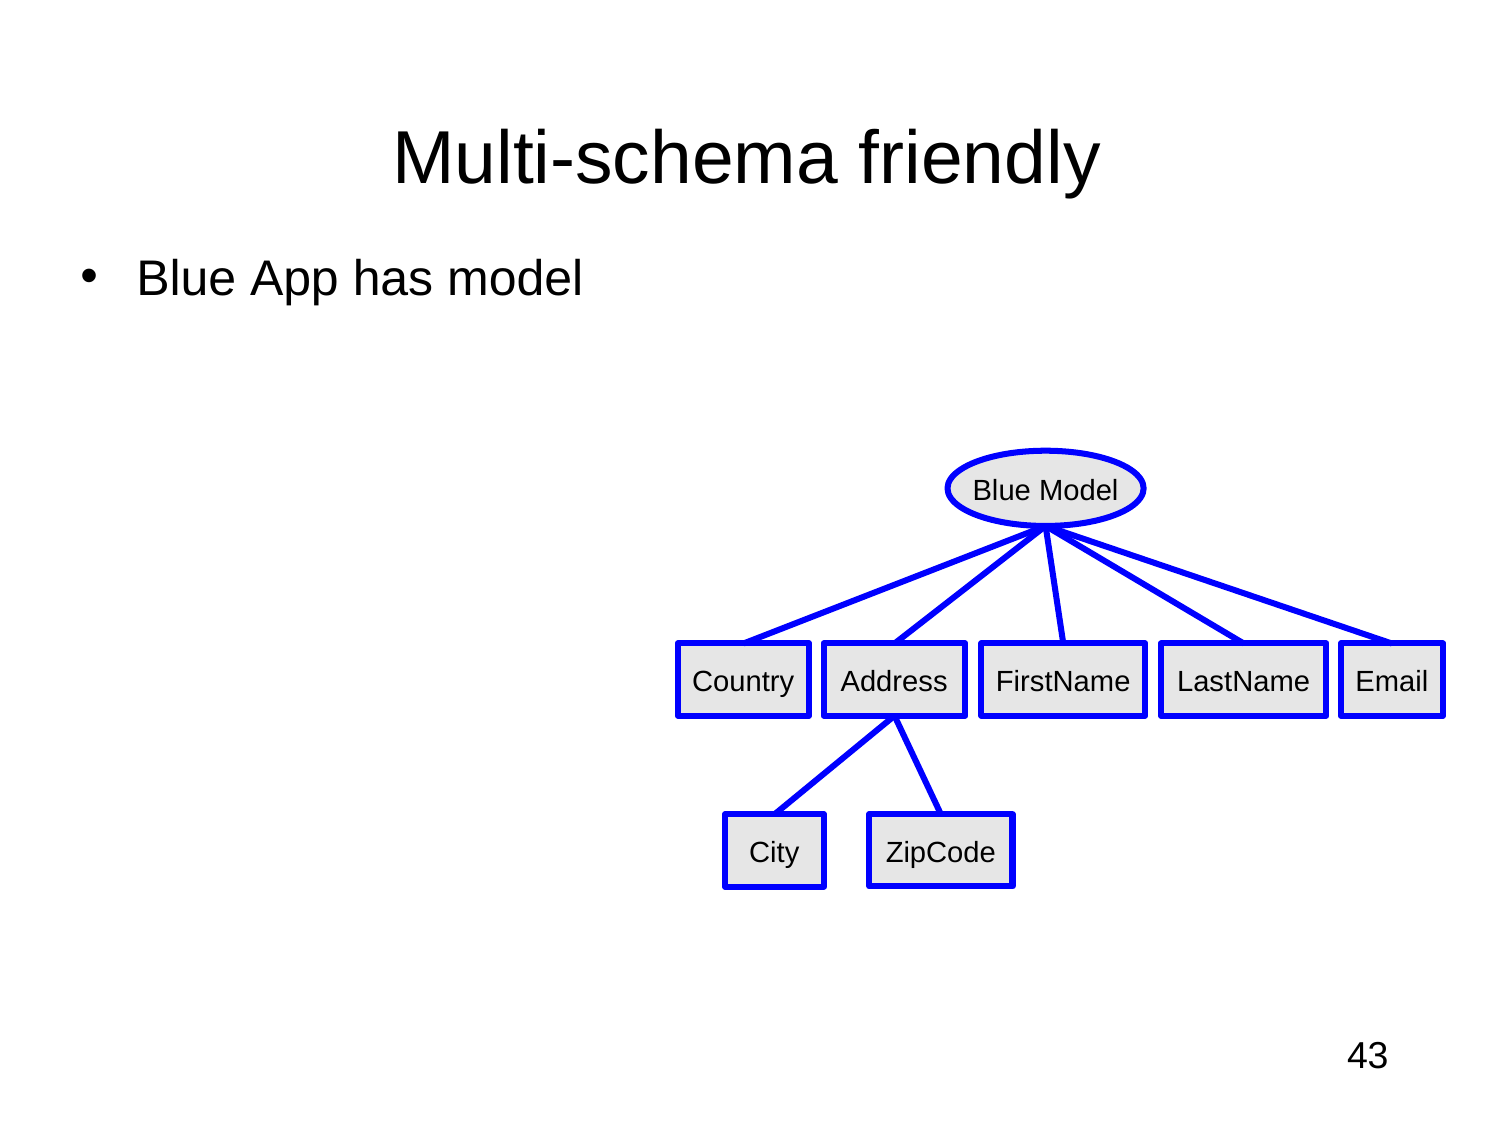

# Multi-schema friendly
Blue App has model
Blue Model
Country
Address
FirstName
LastName
Email
ZipCode
City
43